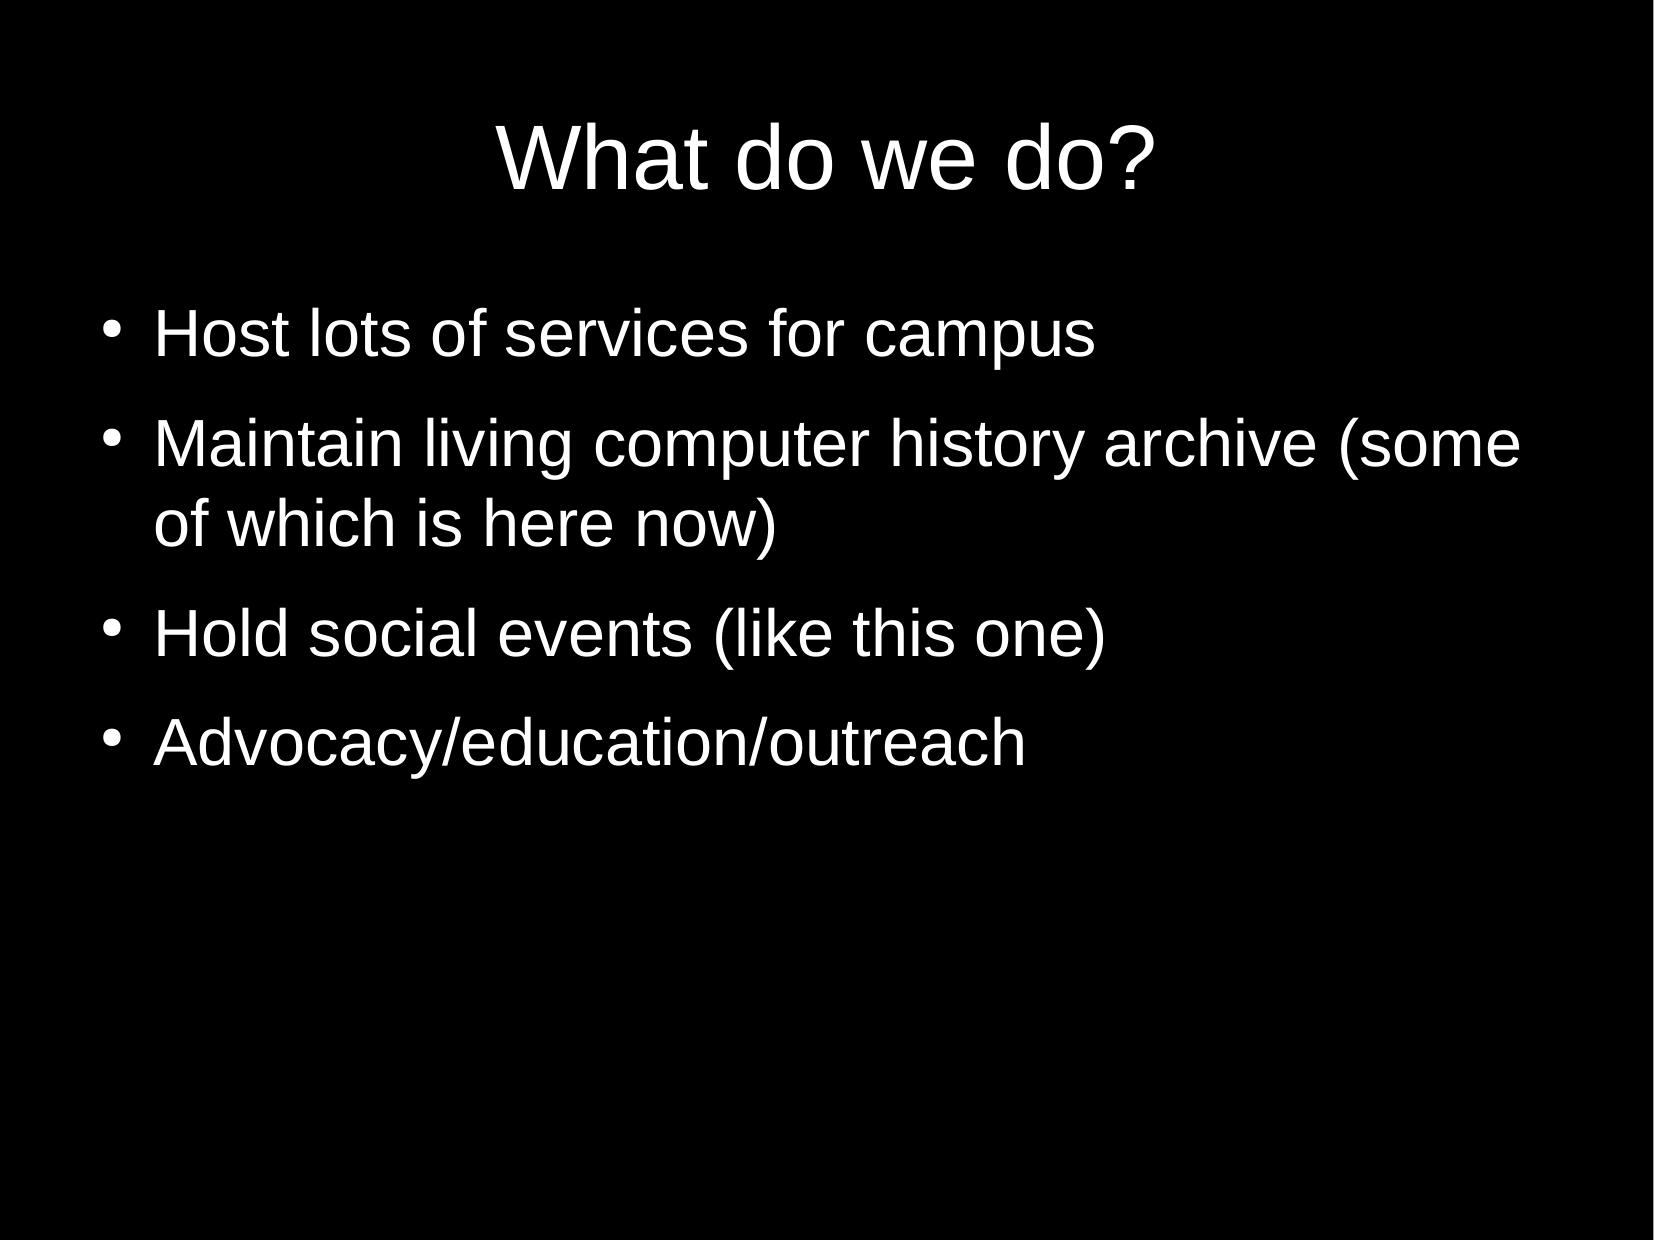

# What do we do?
Host lots of services for campus
Maintain living computer history archive (some of which is here now)‏
Hold social events (like this one)‏
Advocacy/education/outreach